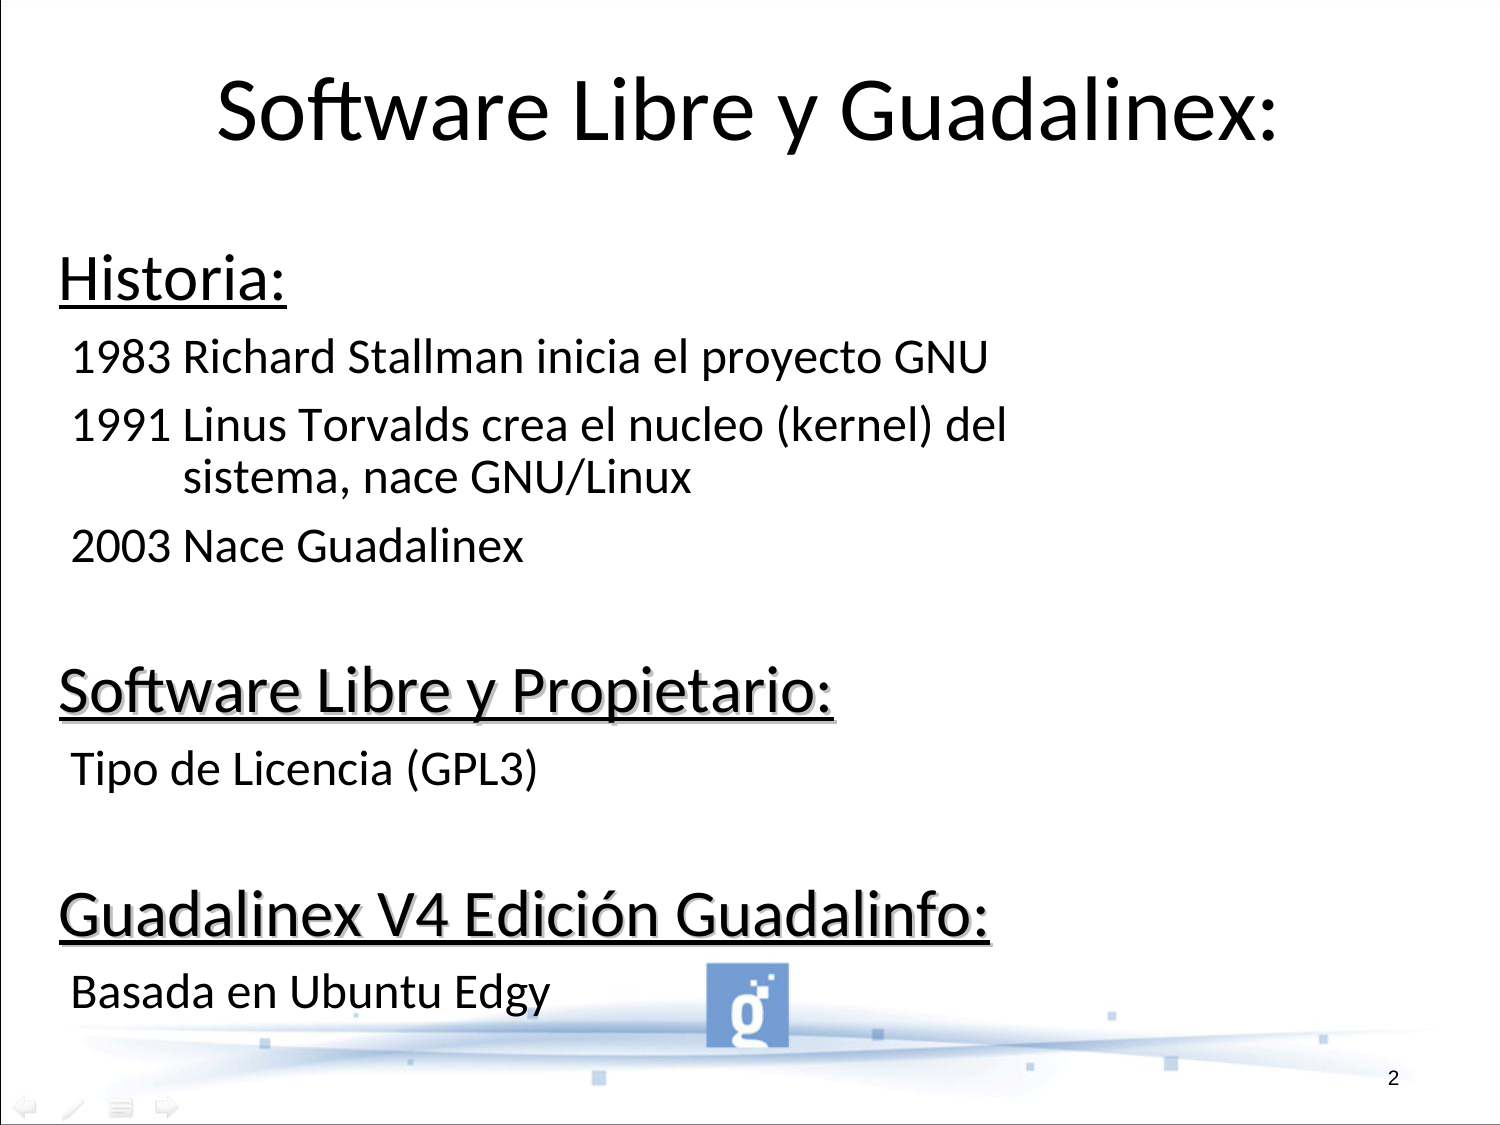

# Software Libre y Guadalinex:
Historia:
 1983 Richard Stallman inicia el proyecto GNU
 1991 Linus Torvalds crea el nucleo (kernel) del
 sistema, nace GNU/Linux
 2003 Nace Guadalinex
Software Libre y Propietario:
 Tipo de Licencia (GPL3)
Guadalinex V4 Edición Guadalinfo:
 Basada en Ubuntu Edgy